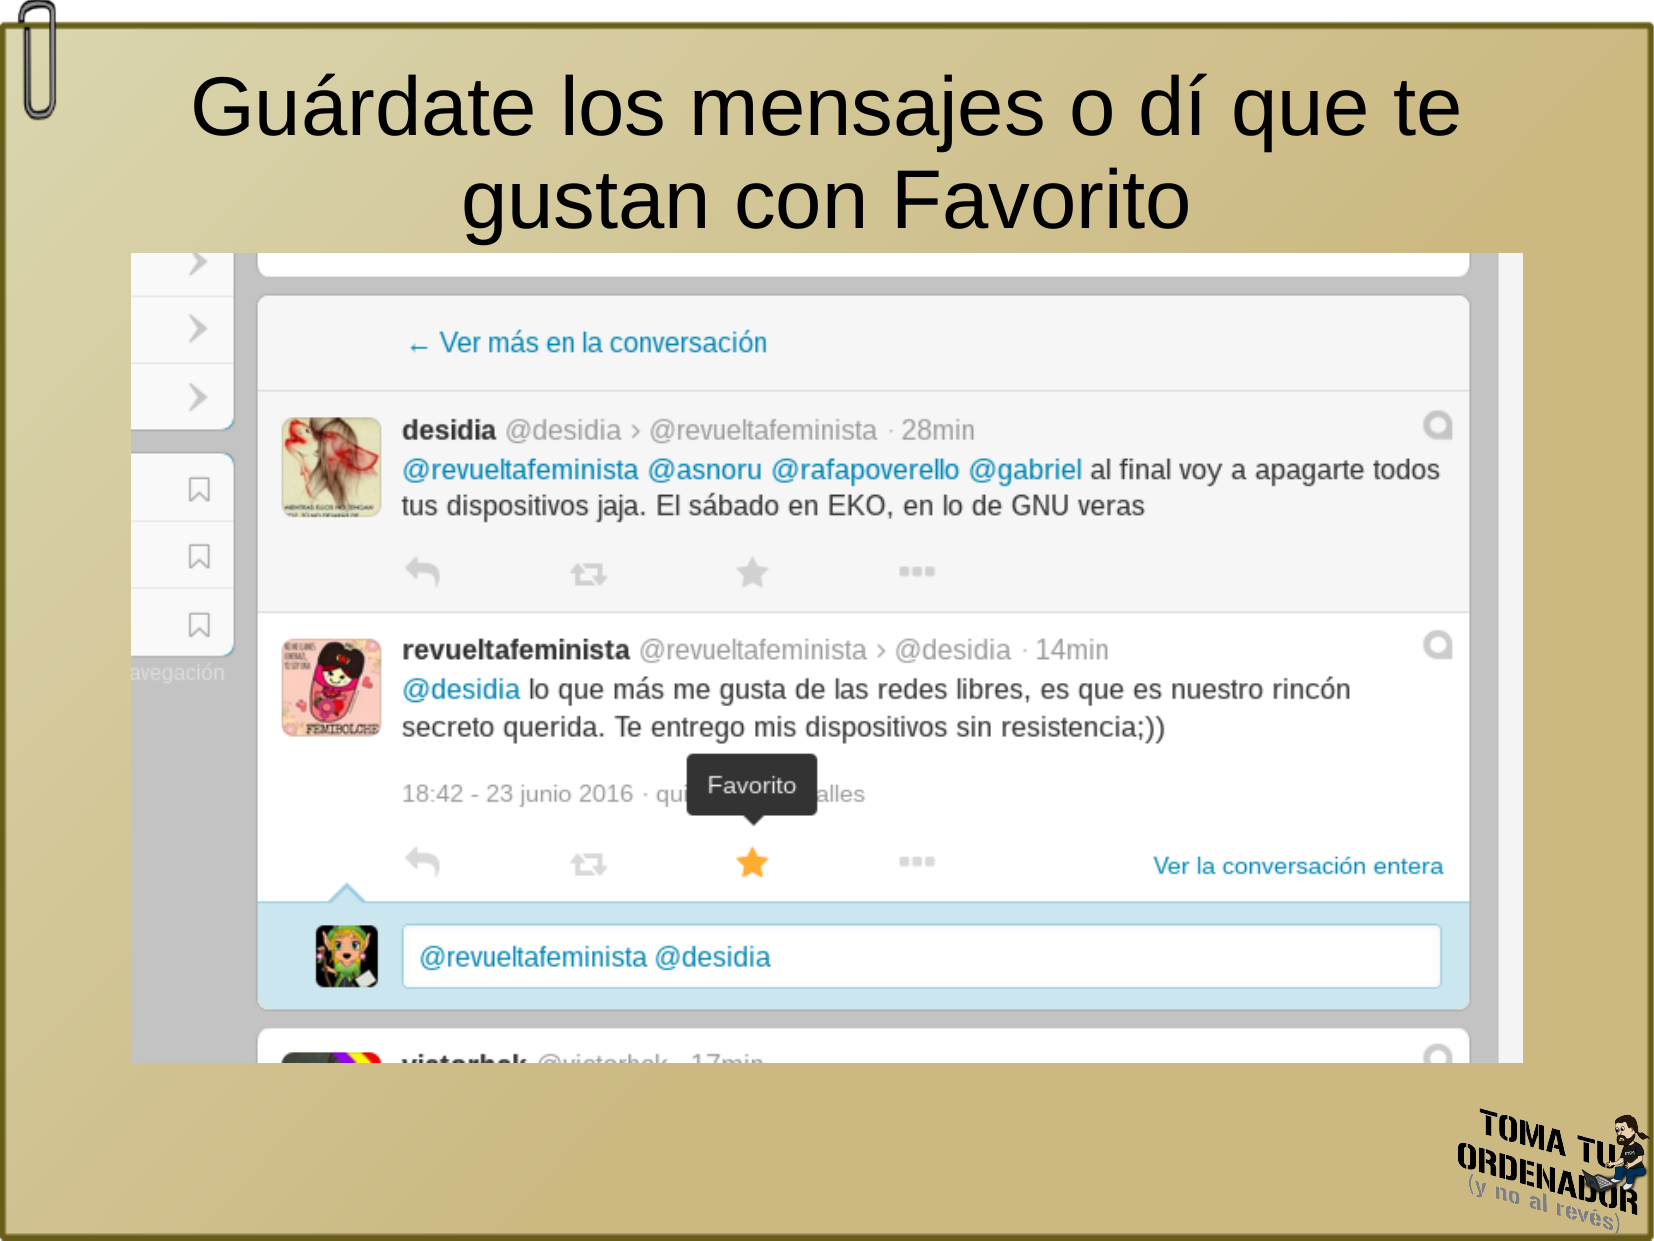

# Guárdate los mensajes o dí que te gustan con Favorito